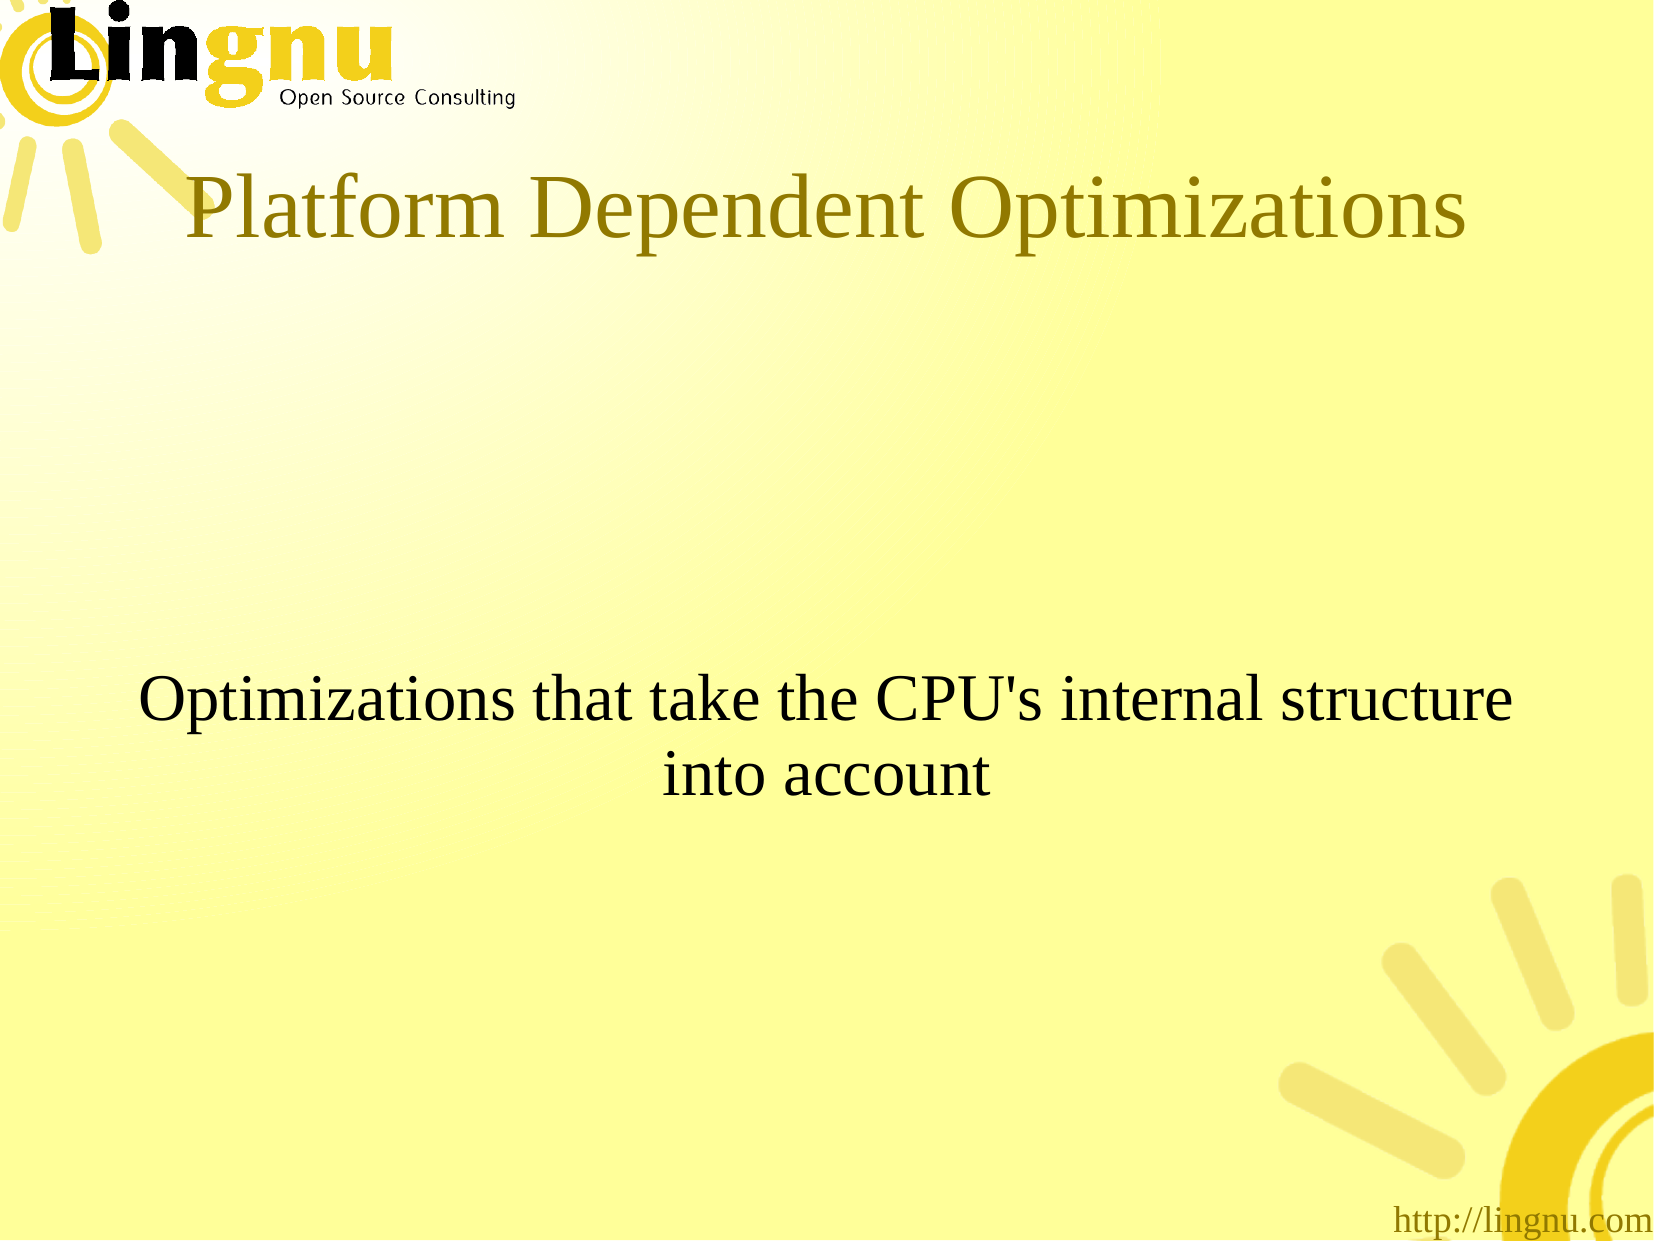

# Platform Dependent Optimizations
Optimizations that take the CPU's internal structure into account